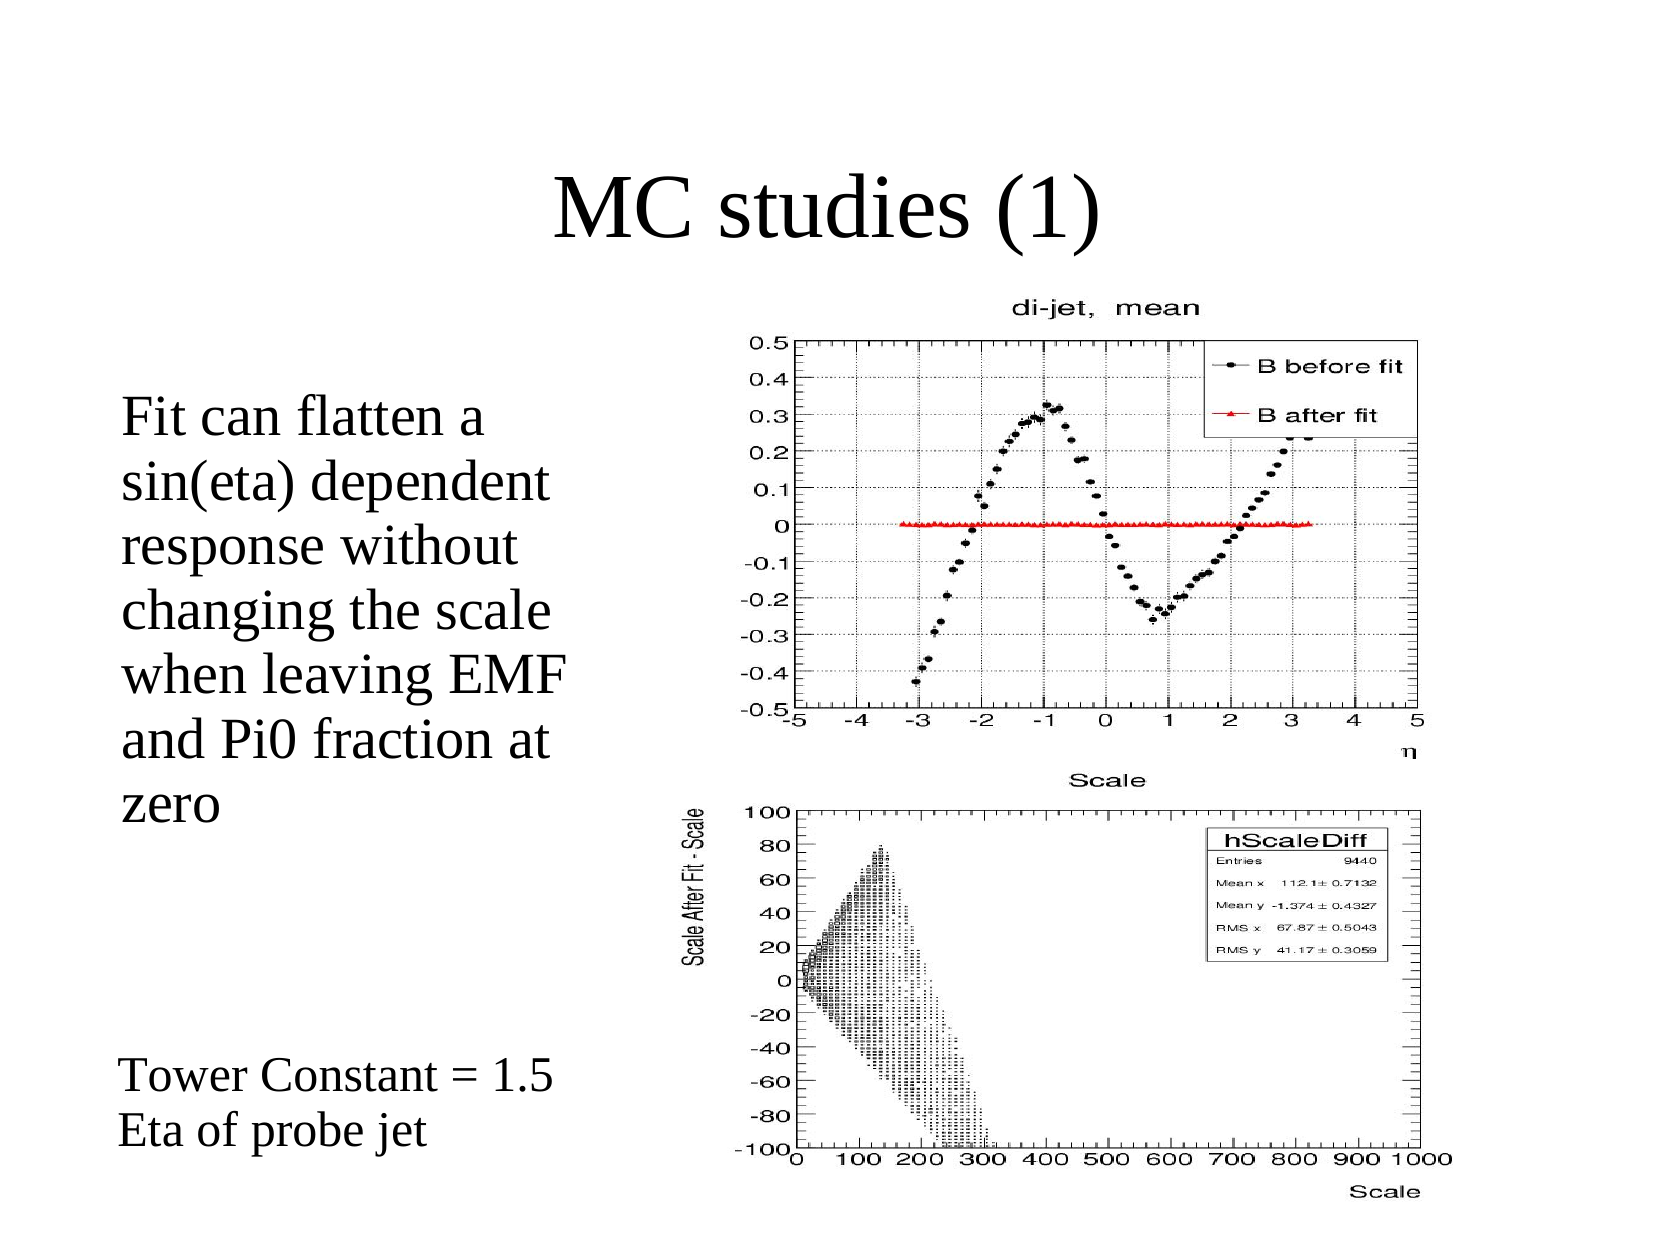

# MC studies (1)
Fit can flatten a sin(eta) dependent response without changing the scale when leaving EMF and Pi0 fraction at zero
Tower Constant = 1.5
Eta of probe jet